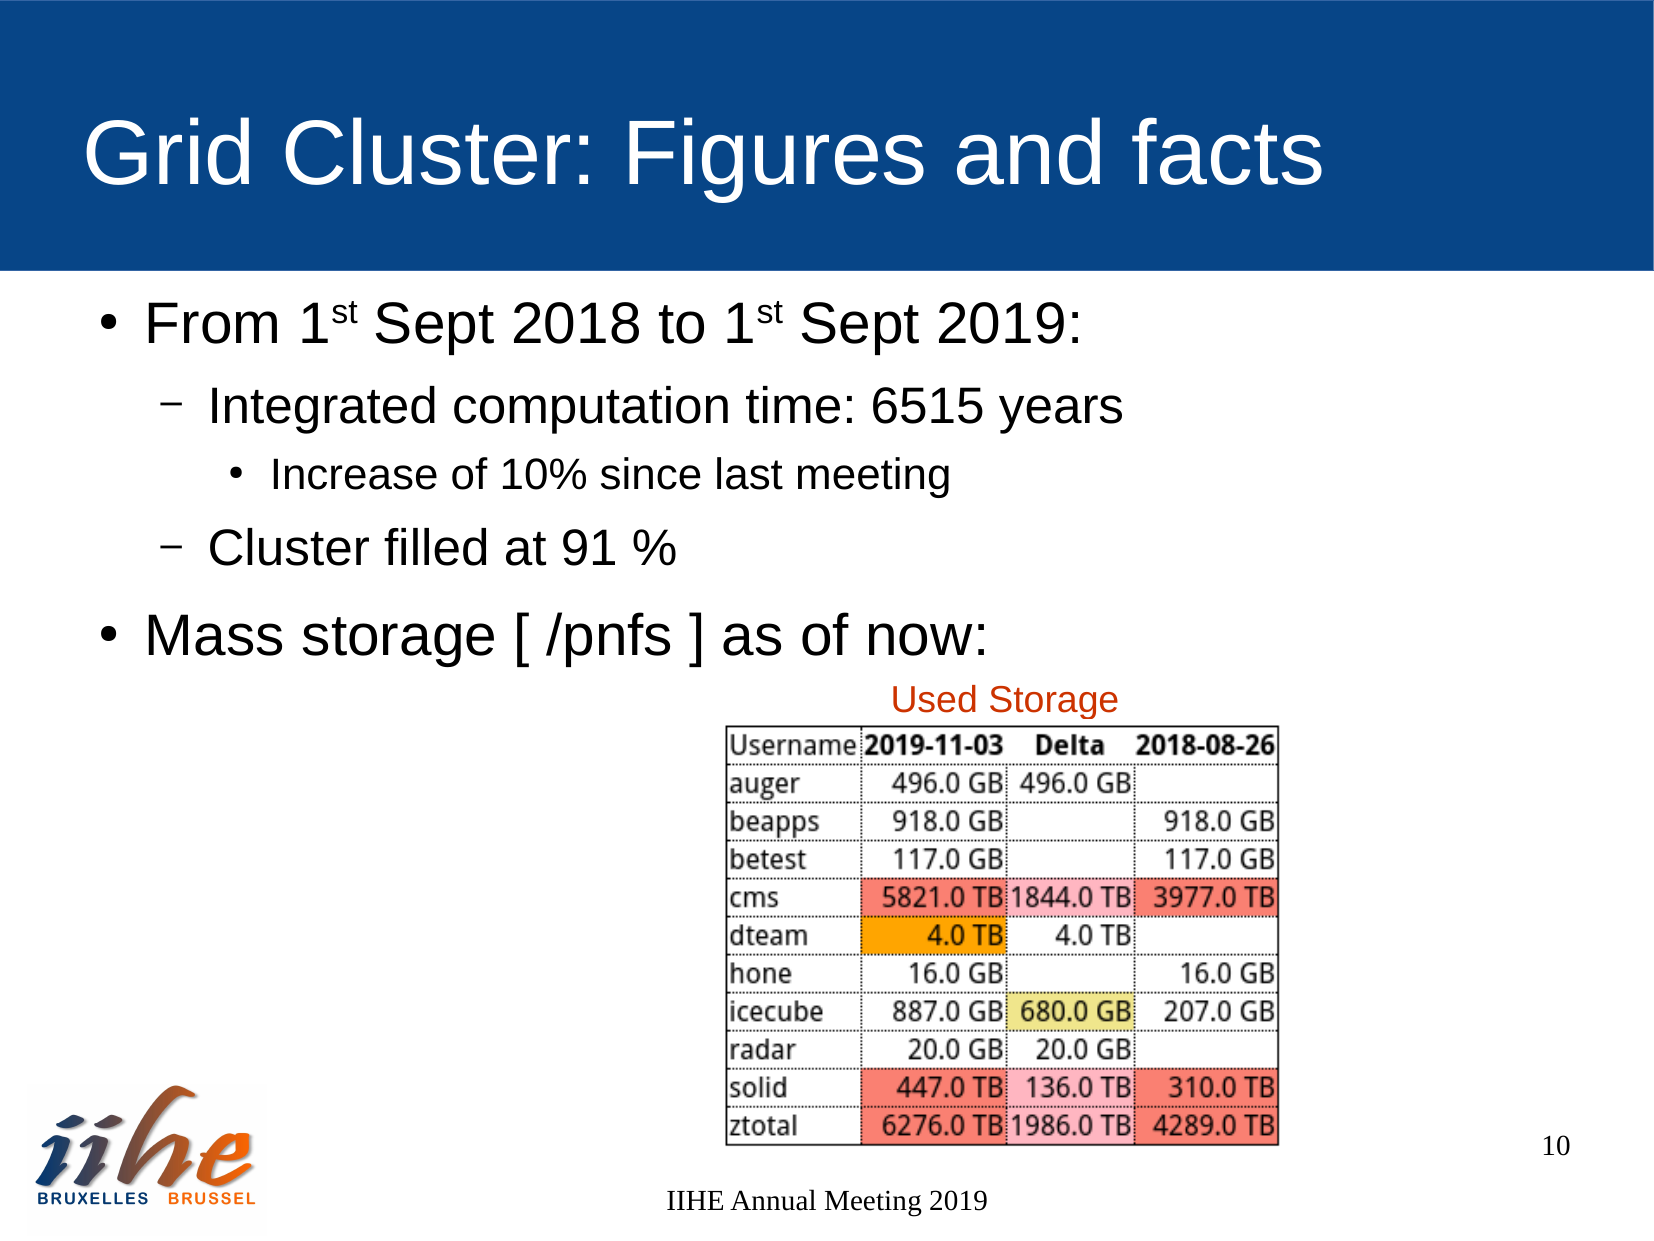

# Grid Cluster: Figures and facts
From 1st Sept 2018 to 1st Sept 2019:
Integrated computation time: 6515 years
Increase of 10% since last meeting
Cluster filled at 91 %
Mass storage [ /pnfs ] as of now:
Used Storage
10